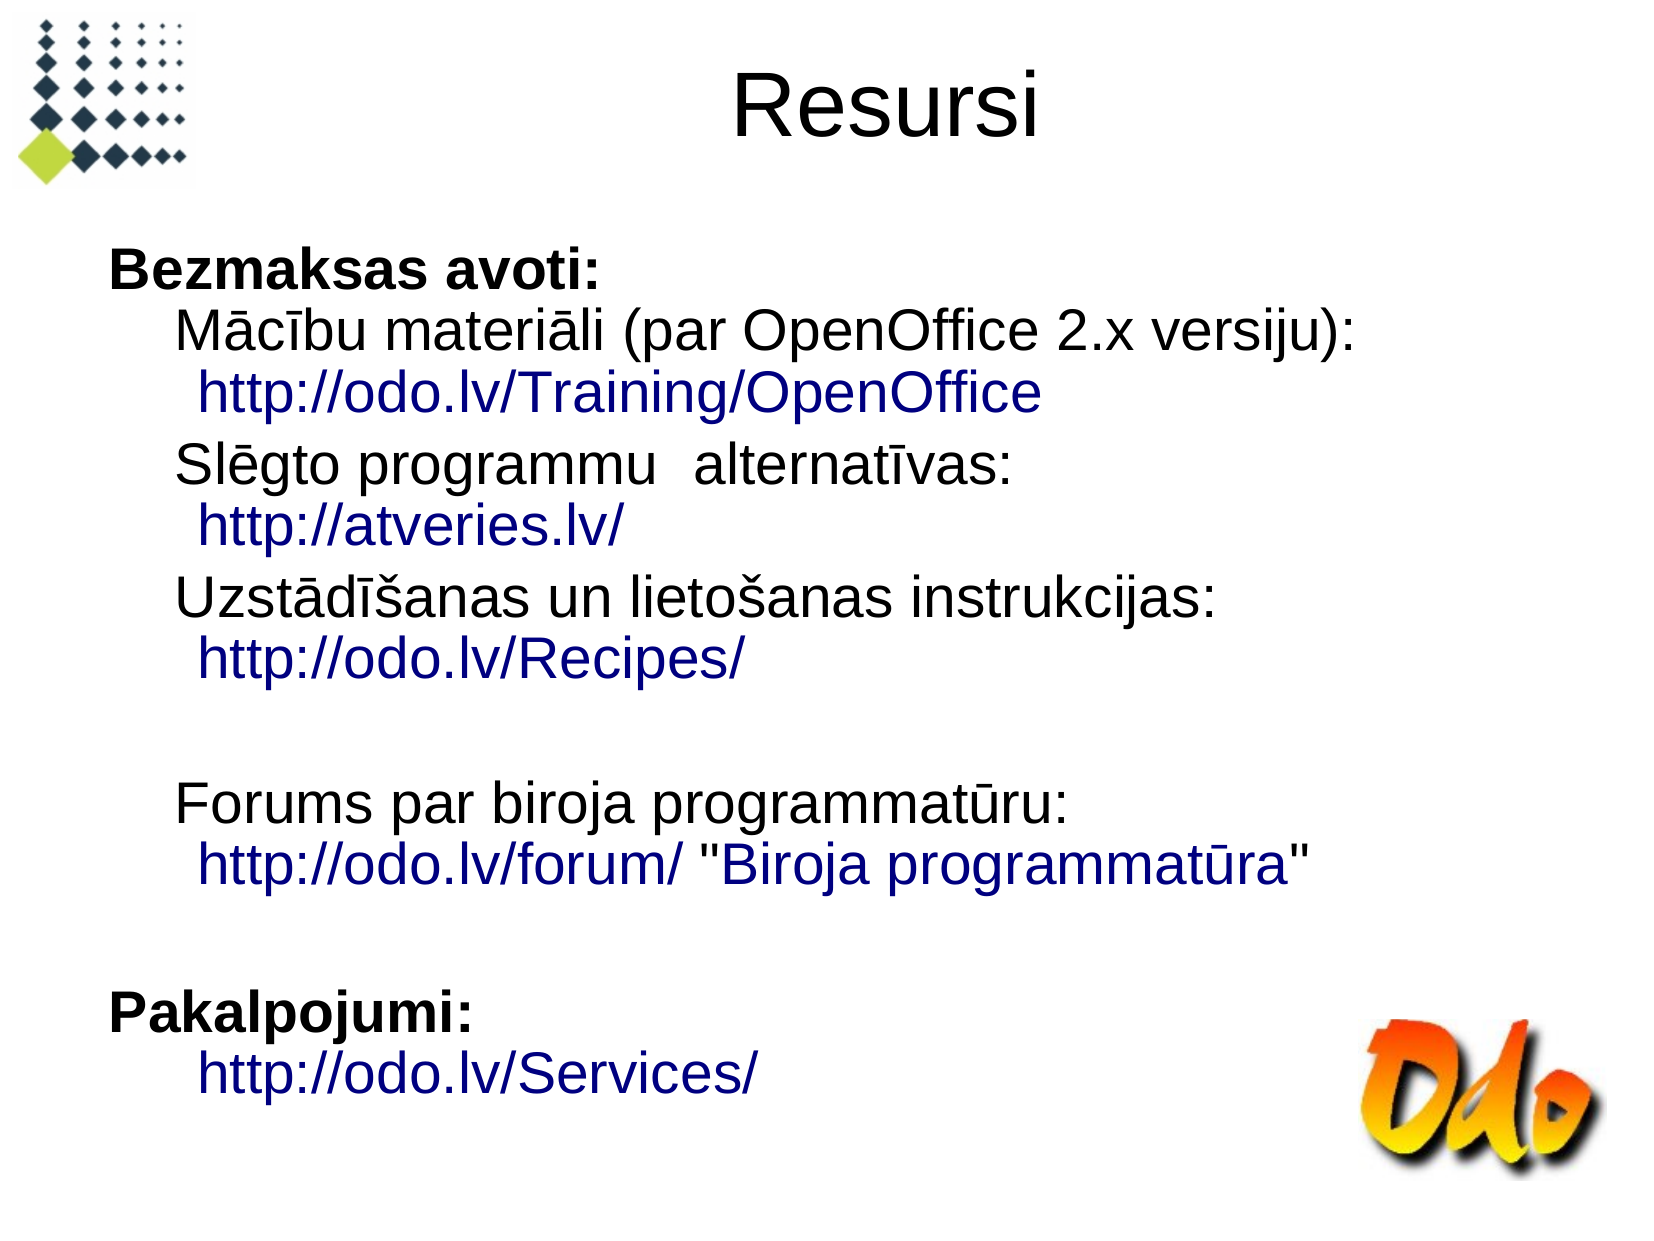

# Resursi
Bezmaksas avoti:
Mācību materiāli (par OpenOffice 2.x versiju):
http://odo.lv/Training/OpenOffice
Slēgto programmu 	alternatīvas:
http://atveries.lv/
Uzstādīšanas un lietošanas instrukcijas:
http://odo.lv/Recipes/
Forums par biroja programmatūru:
http://odo.lv/forum/ "Biroja programmatūra"
Pakalpojumi:
		http://odo.lv/Services/